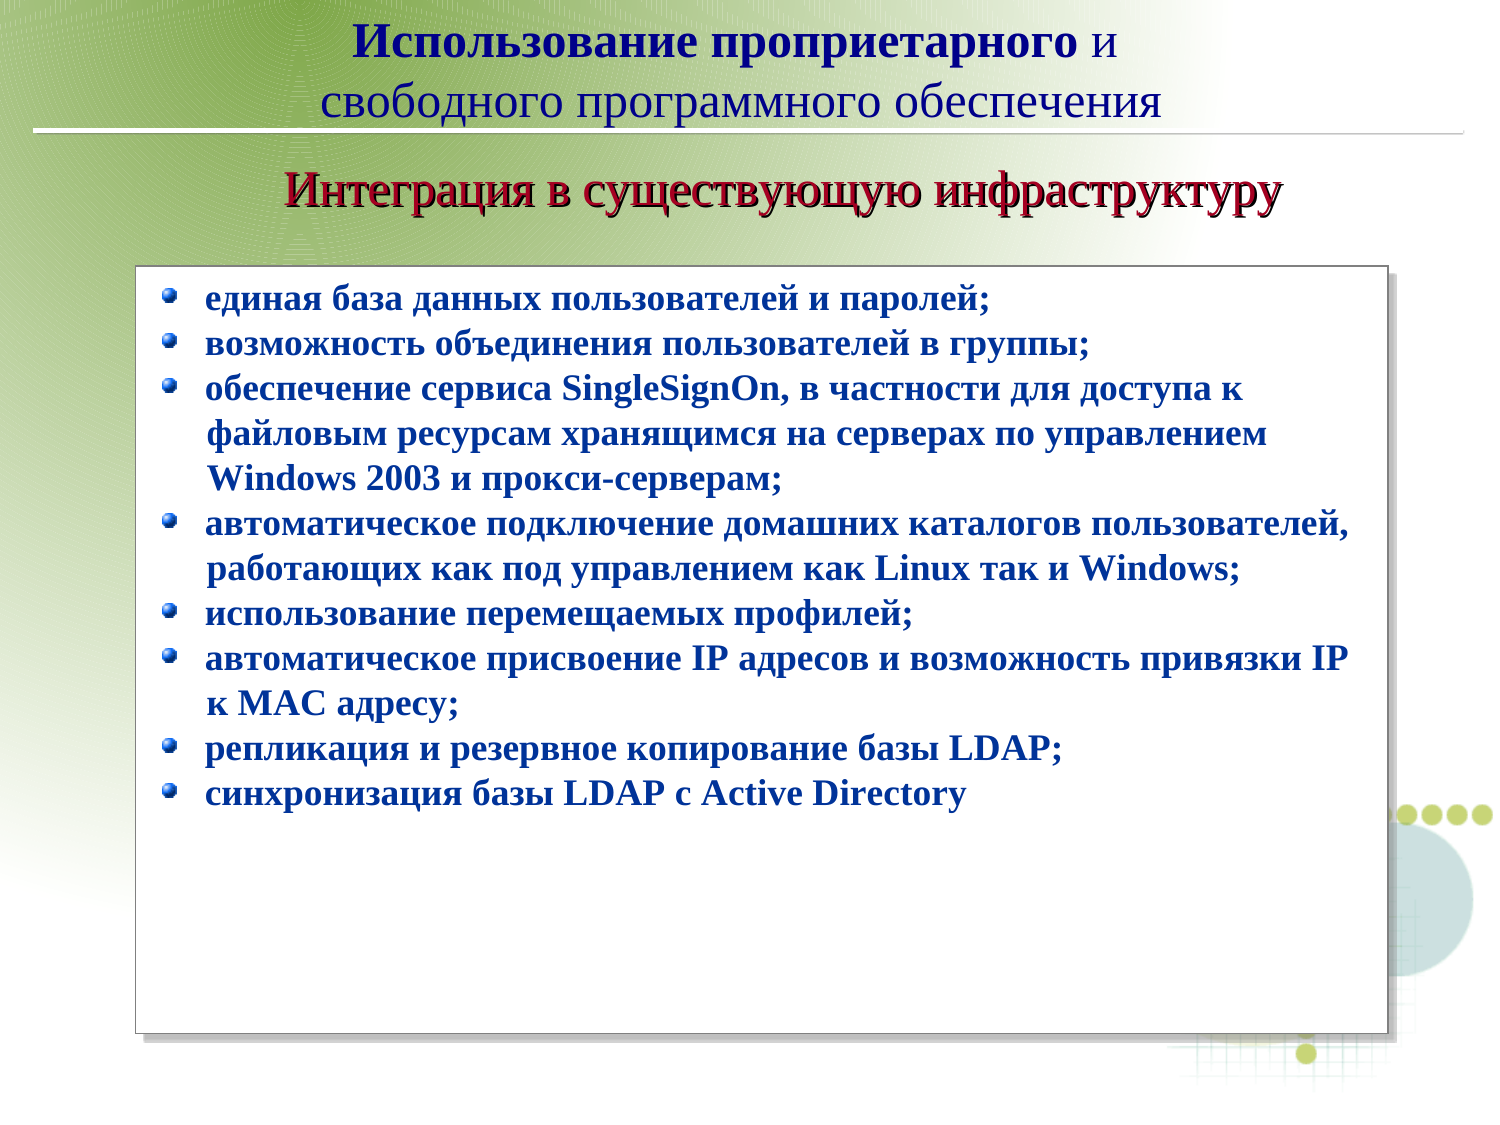

Использование проприетарного и
свободного программного обеспечения
Интеграция в существующую инфраструктуру
 единая база данных пользователей и паролей;
 возможность объединения пользователей в группы;
 обеспечение сервиса SingleSignOn, в частности для доступа к файловым ресурсам хранящимся на серверах по управлением Windows 2003 и прокси-серверам;
 автоматическое подключение домашних каталогов пользователей, работающих как под управлением как Linux так и Windows;
 использование перемещаемых профилей;
 автоматическое присвоение IP адресов и возможность привязки IP к MAC адресу;
 репликация и резервное копирование базы LDAP;
 синхронизация базы LDAP с Active Directory